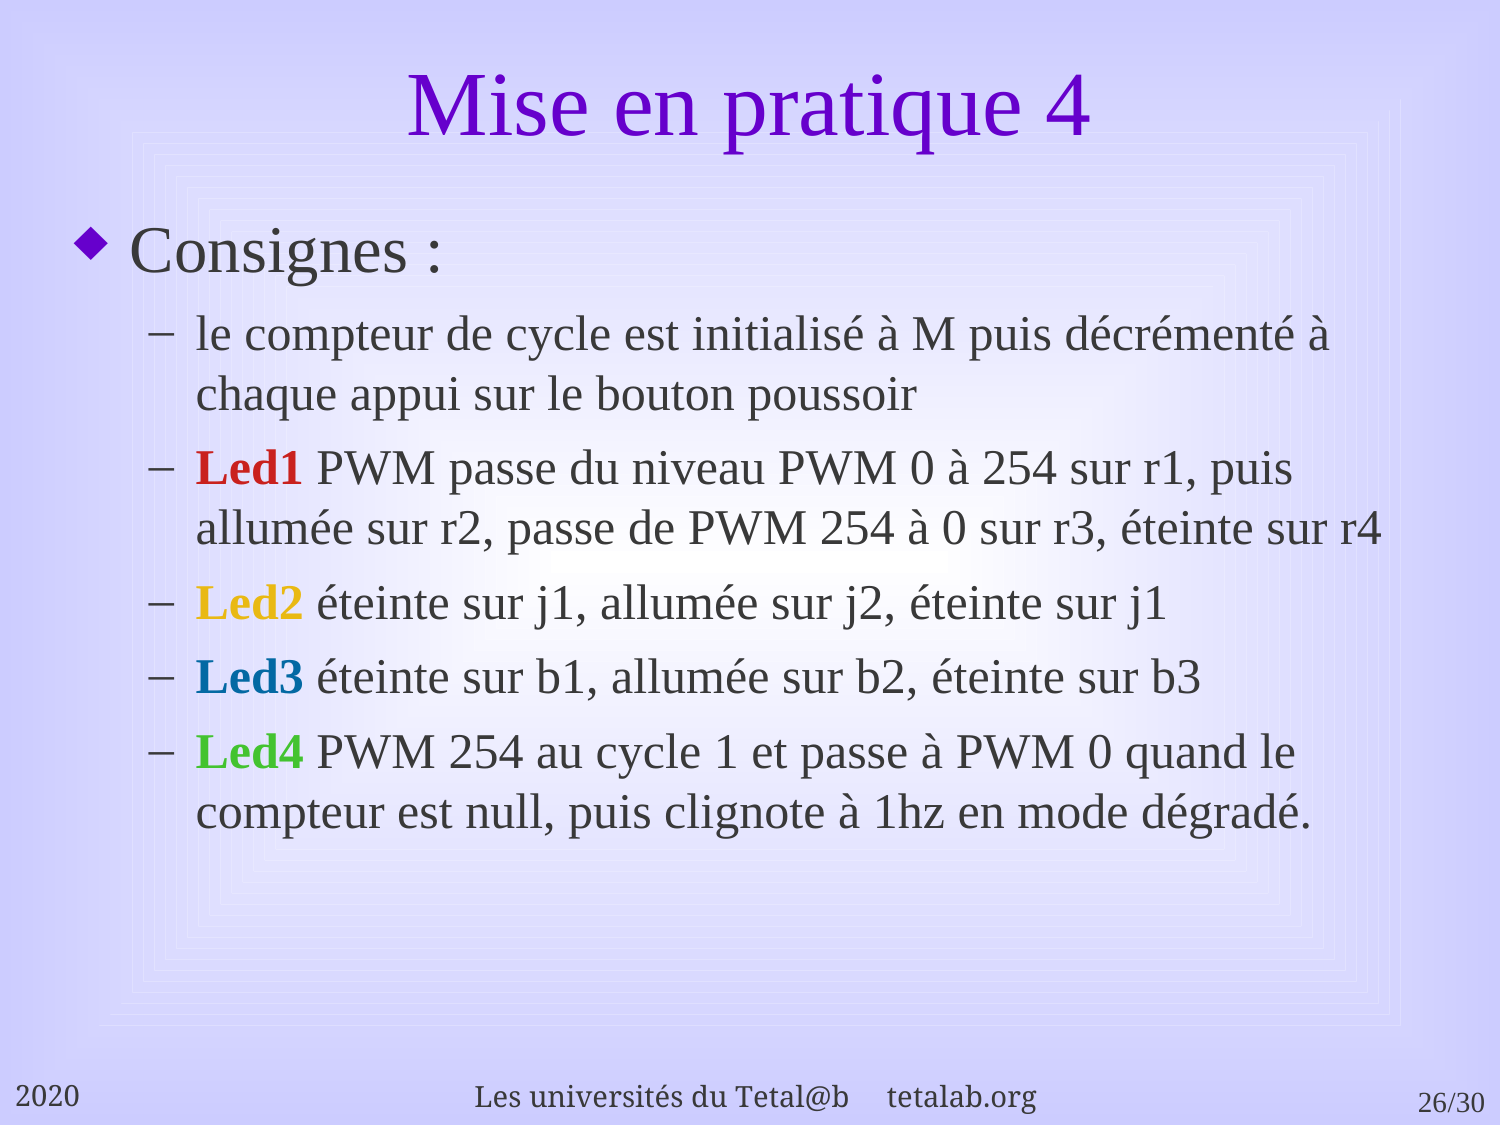

# Mise en pratique 4
Consignes :
le compteur de cycle est initialisé à M puis décrémenté à chaque appui sur le bouton poussoir
Led1 PWM passe du niveau PWM 0 à 254 sur r1, puis allumée sur r2, passe de PWM 254 à 0 sur r3, éteinte sur r4
Led2 éteinte sur j1, allumée sur j2, éteinte sur j1
Led3 éteinte sur b1, allumée sur b2, éteinte sur b3
Led4 PWM 254 au cycle 1 et passe à PWM 0 quand le compteur est null, puis clignote à 1hz en mode dégradé.
2020
Les universités du Tetal@b tetalab.org
26